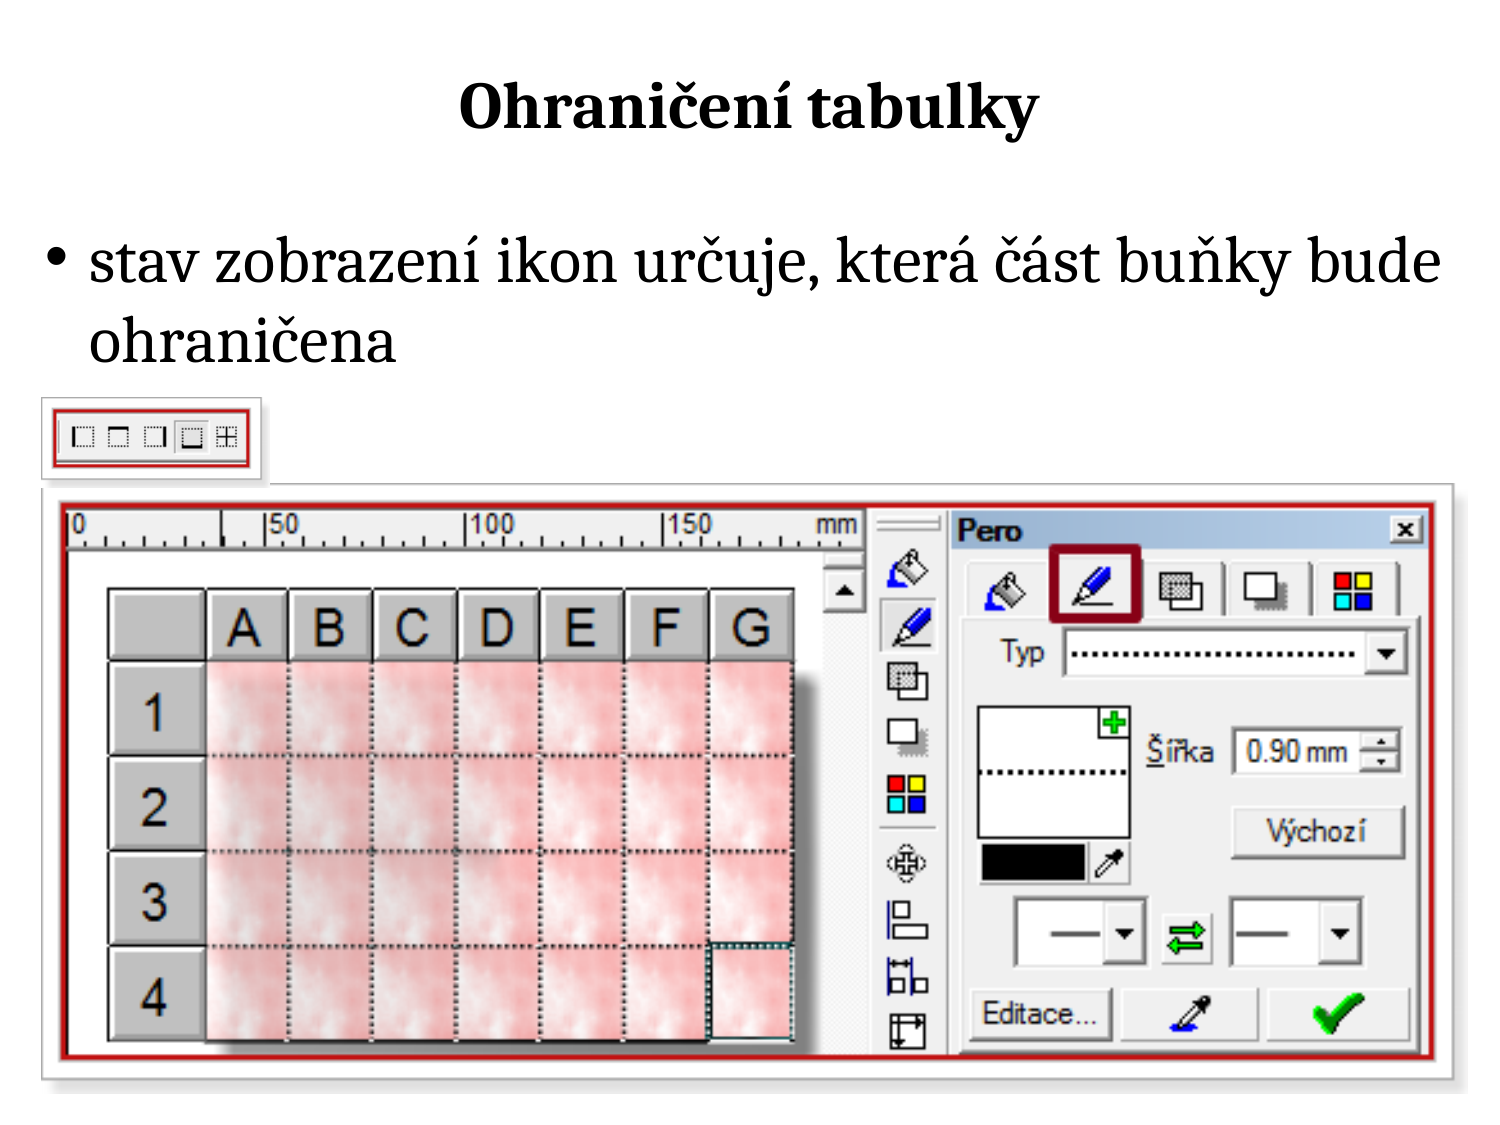

Ohraničení tabulky
stav zobrazení ikon určuje, která část buňky bude ohraničena